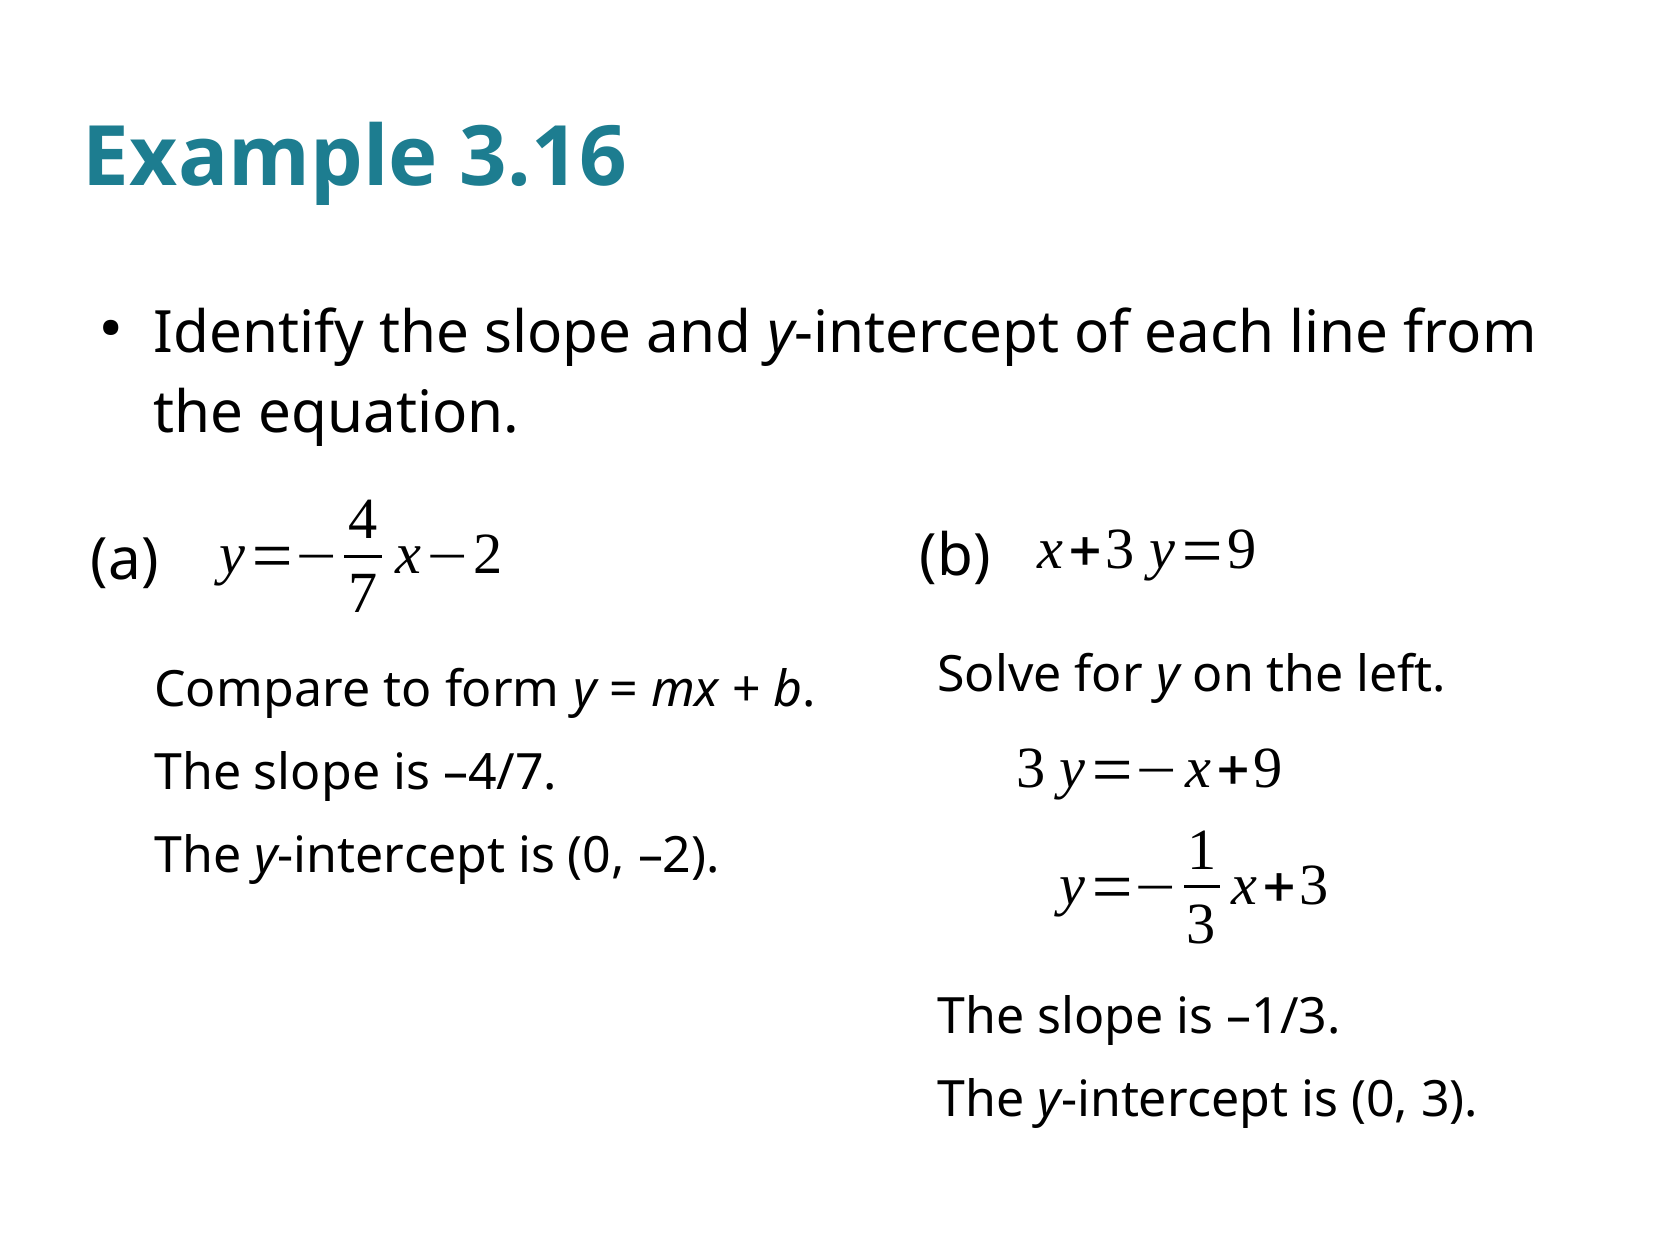

# Example 3.16
Identify the slope and y-intercept of each line from the equation.
(b)
(a)
Solve for y on the left.
Compare to form y = mx + b.
The slope is –4/7.
The y-intercept is (0, –2).
The slope is –1/3.
The y-intercept is (0, 3).